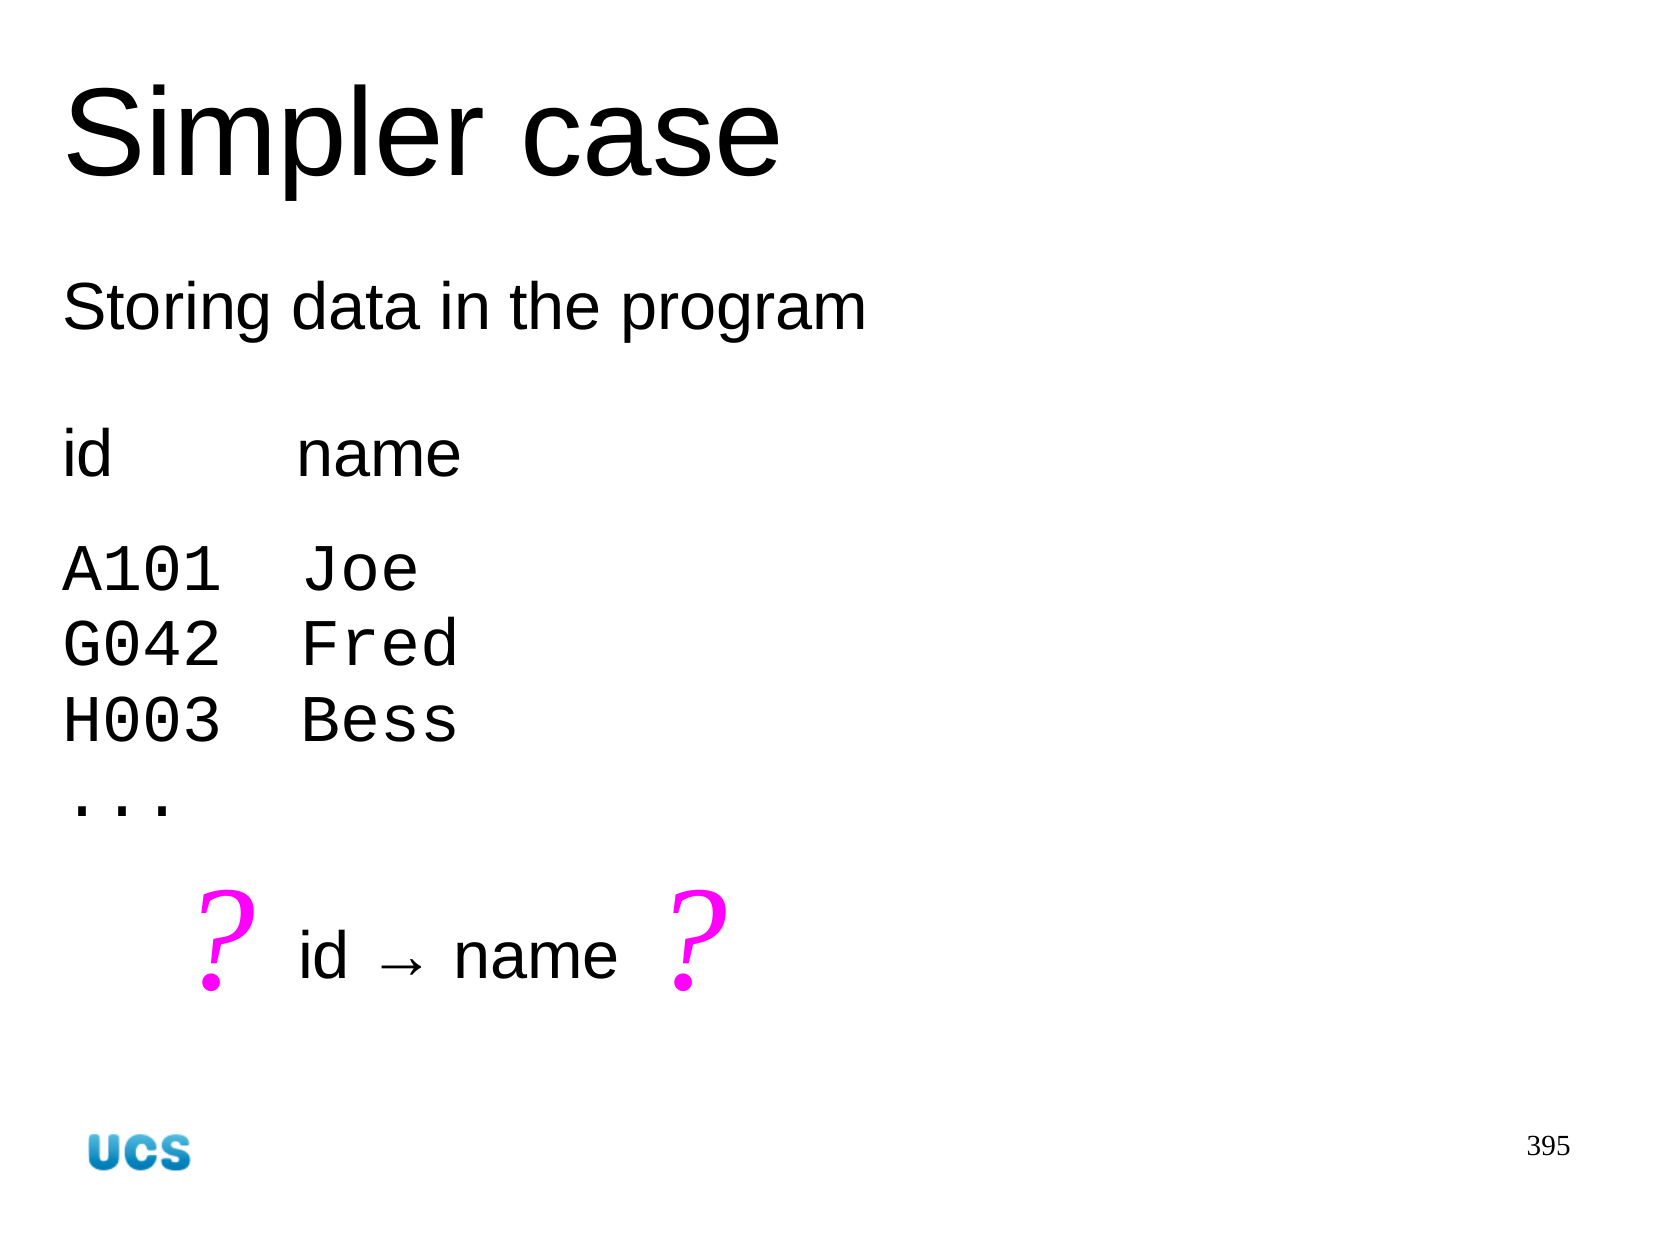

Simpler case
Storing data in the program
id	name
A101	Joe
G042	Fred
H003	Bess
...
?
?
id → name
395